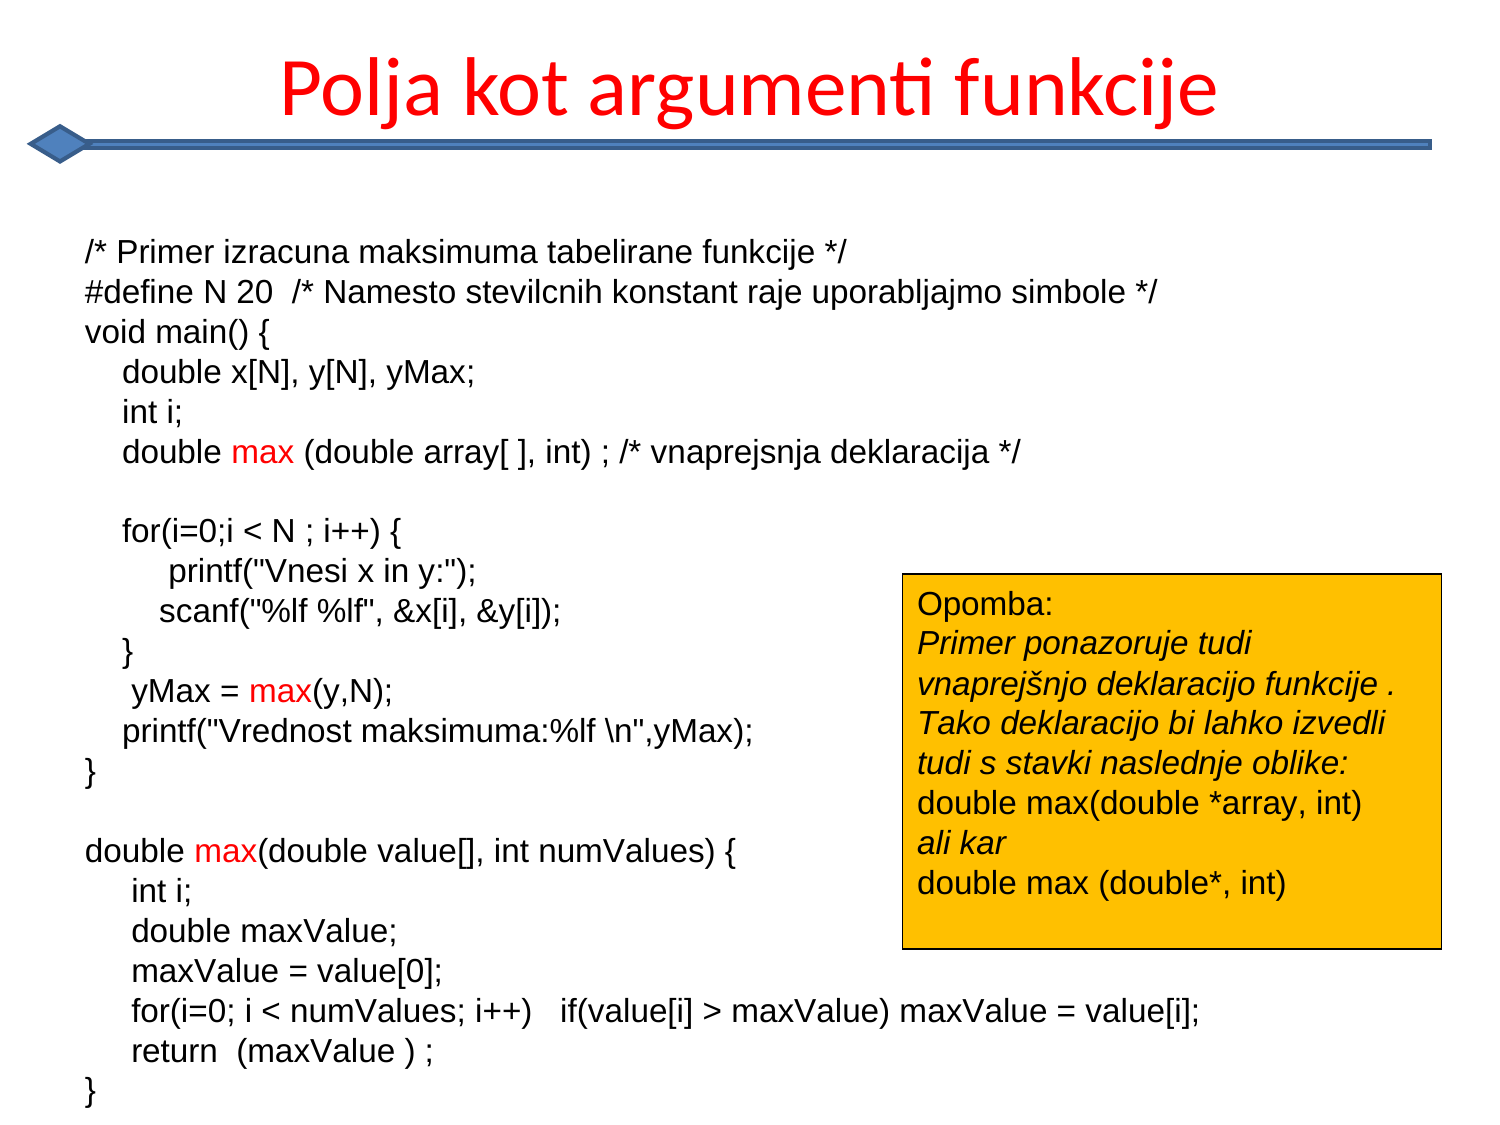

# Polja kot argumenti funkcije
/* Primer izracuna maksimuma tabelirane funkcije */
#define N 20  /* Namesto stevilcnih konstant raje uporabljajmo simbole */
void main() {
 double x[N], y[N], yMax;
 int i;
 double max (double array[ ], int) ; /* vnaprejsnja deklaracija */
 for(i=0;i < N ; i++) {
         printf("Vnesi x in y:");
        scanf("%lf %lf", &x[i], &y[i]);
    }
     yMax = max(y,N);
    printf("Vrednost maksimuma:%lf \n",yMax);
}
double max(double value[], int numValues) {
     int i;
     double maxValue;
     maxValue = value[0];
     for(i=0; i < numValues; i++)   if(value[i] > maxValue) maxValue = value[i];
     return  (maxValue ) ;
}
Opomba:
Primer ponazoruje tudi vnaprejšnjo deklaracijo funkcije . Tako deklaracijo bi lahko izvedli tudi s stavki naslednje oblike: double max(double *array, int)
ali kar
double max (double*, int)